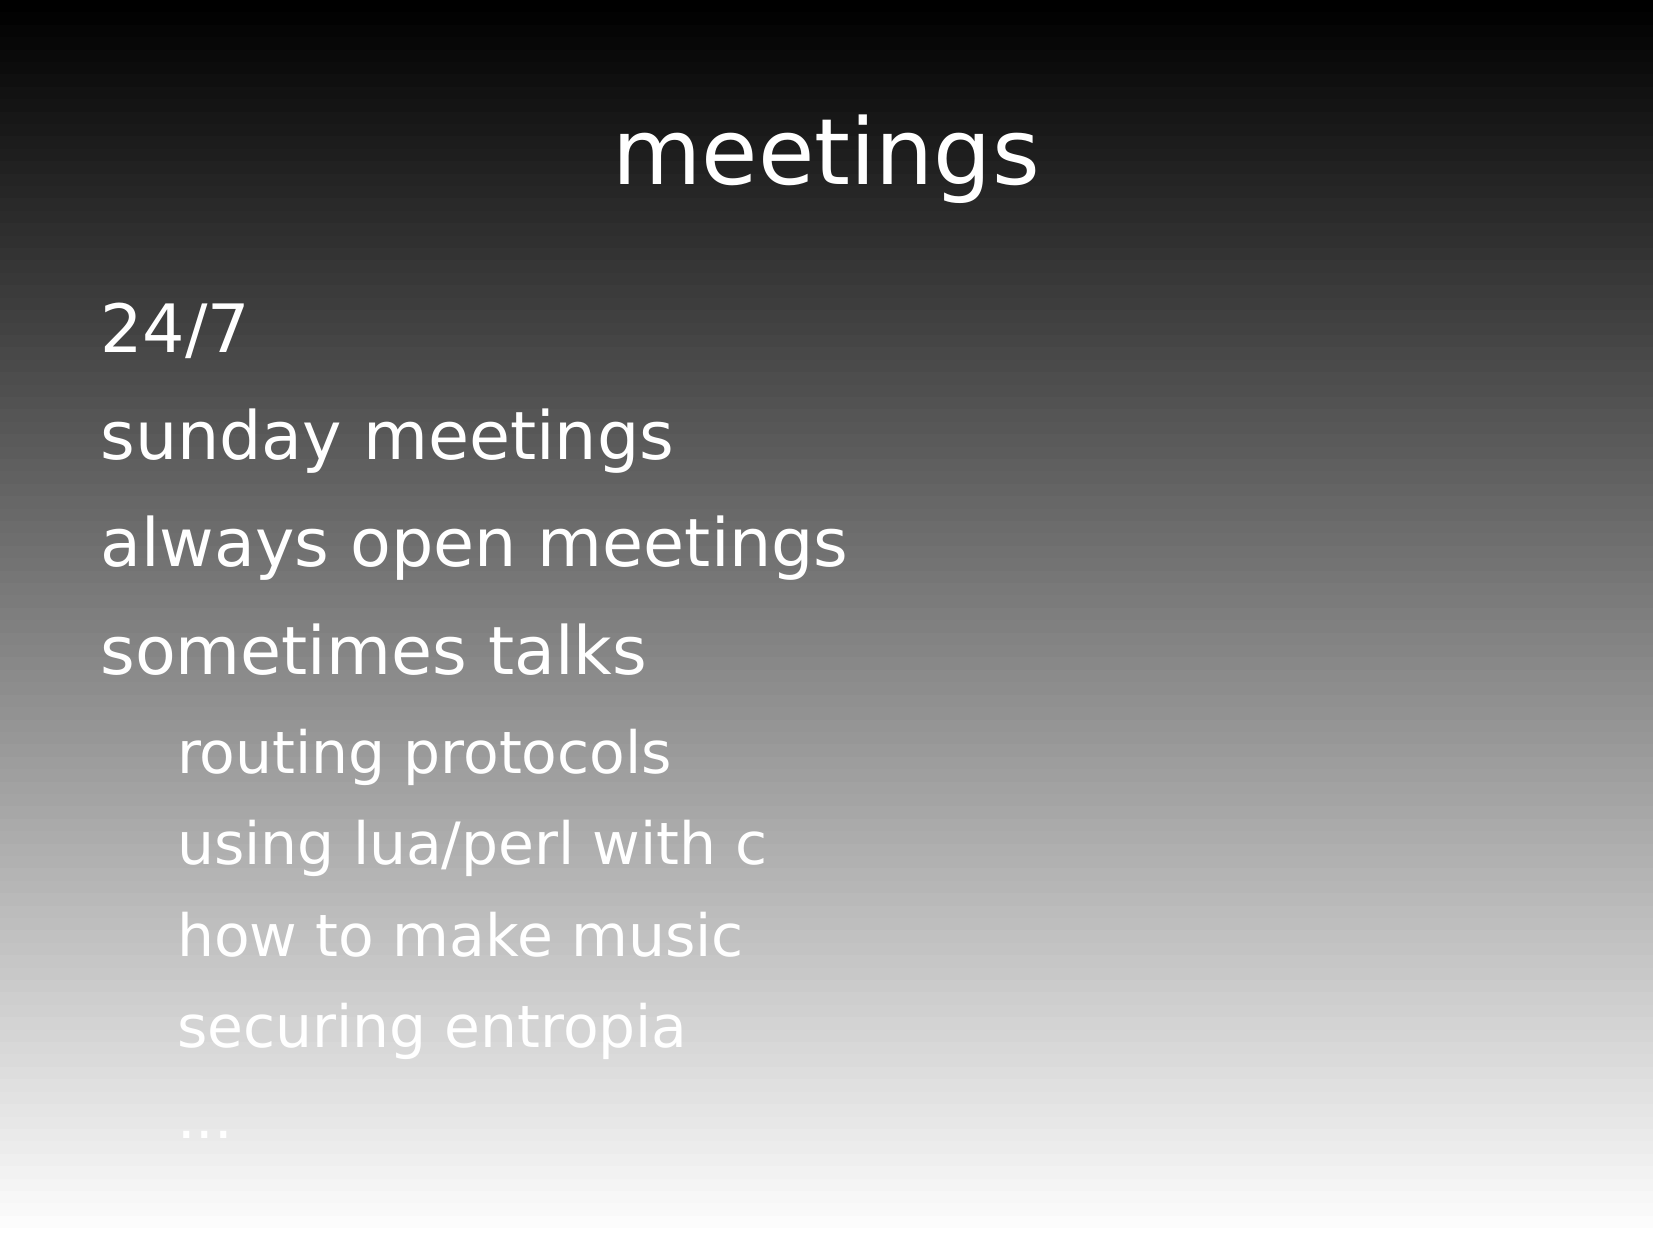

# meetings
24/7
sunday meetings
always open meetings
sometimes talks
routing protocols
using lua/perl with c
how to make music
securing entropia
...